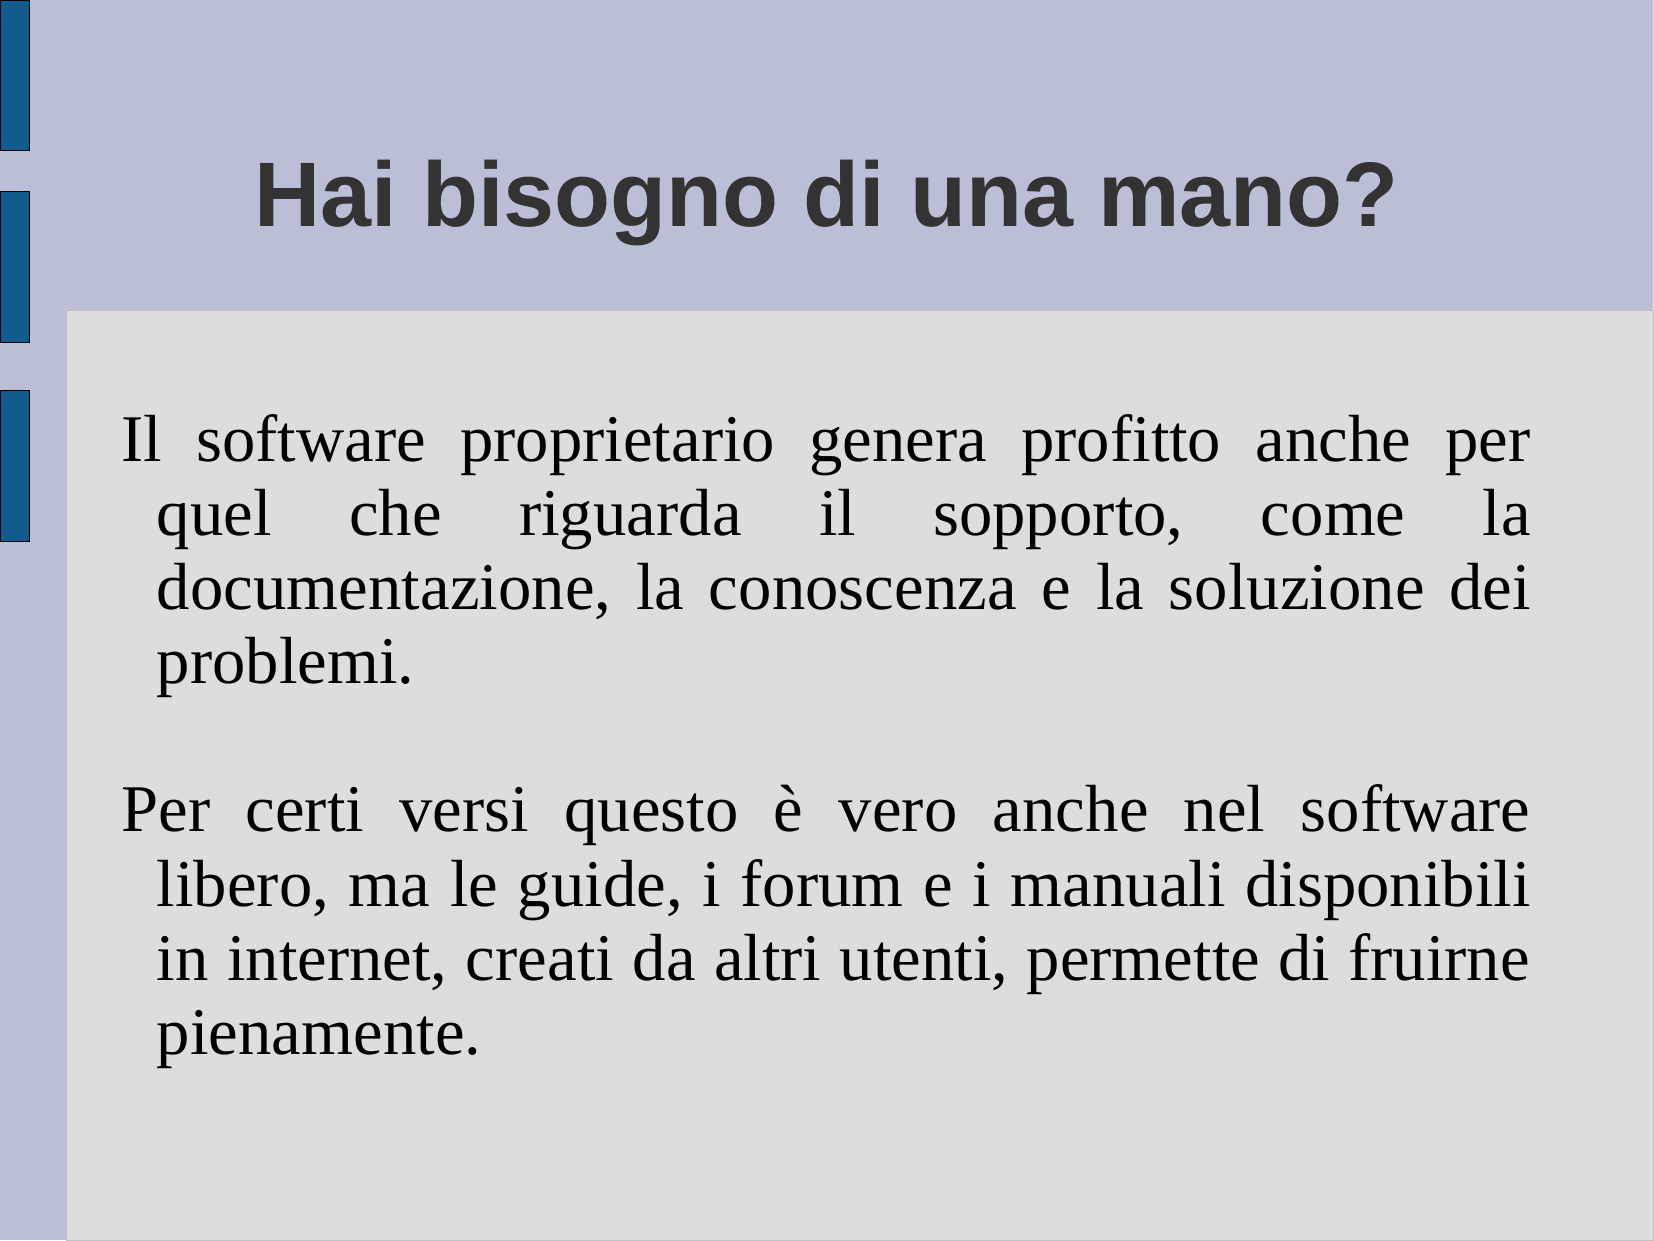

# Hai bisogno di una mano?
Il software proprietario genera profitto anche per quel che riguarda il sopporto, come la documentazione, la conoscenza e la soluzione dei problemi.
Per certi versi questo è vero anche nel software libero, ma le guide, i forum e i manuali disponibili in internet, creati da altri utenti, permette di fruirne pienamente.